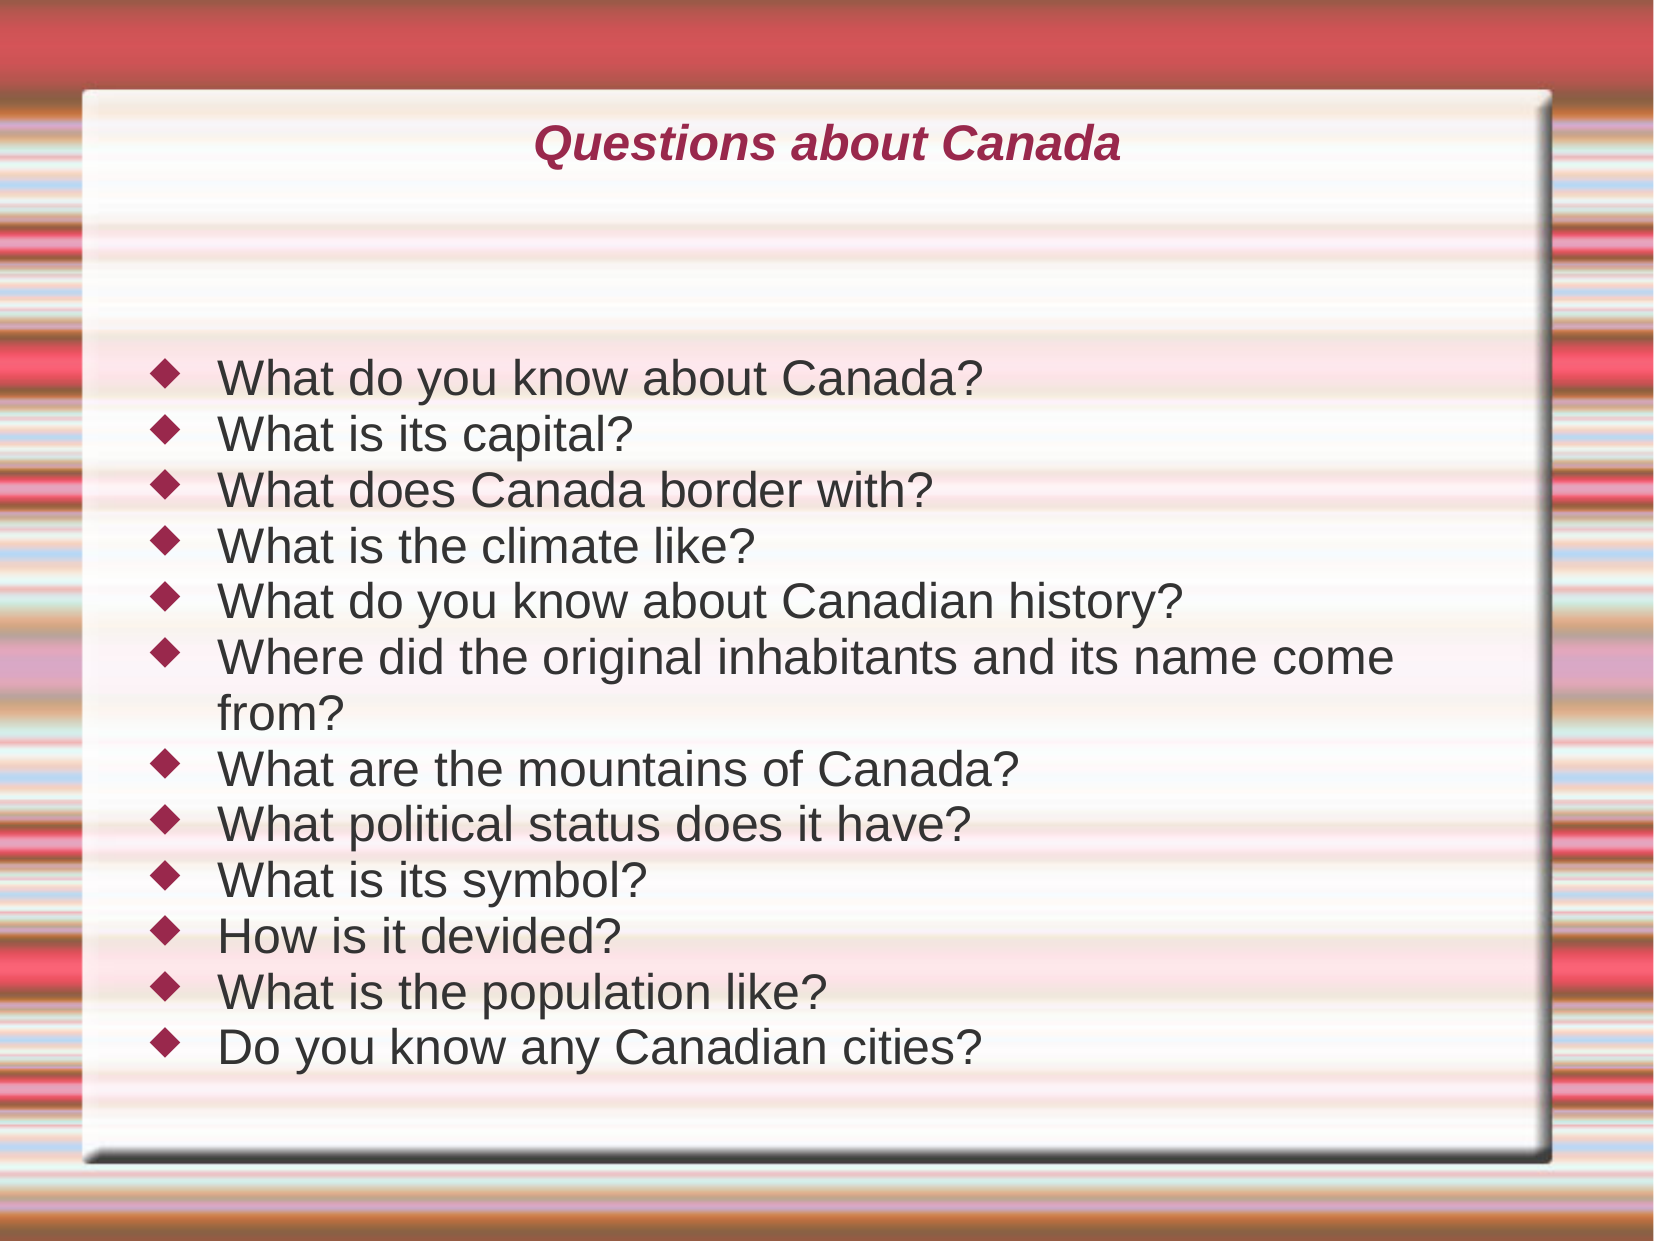

# Questions about Canada
What do you know about Canada?
What is its capital?
What does Canada border with?
What is the climate like?
What do you know about Canadian history?
Where did the original inhabitants and its name come from?
What are the mountains of Canada?
What political status does it have?
What is its symbol?
How is it devided?
What is the population like?
Do you know any Canadian cities?